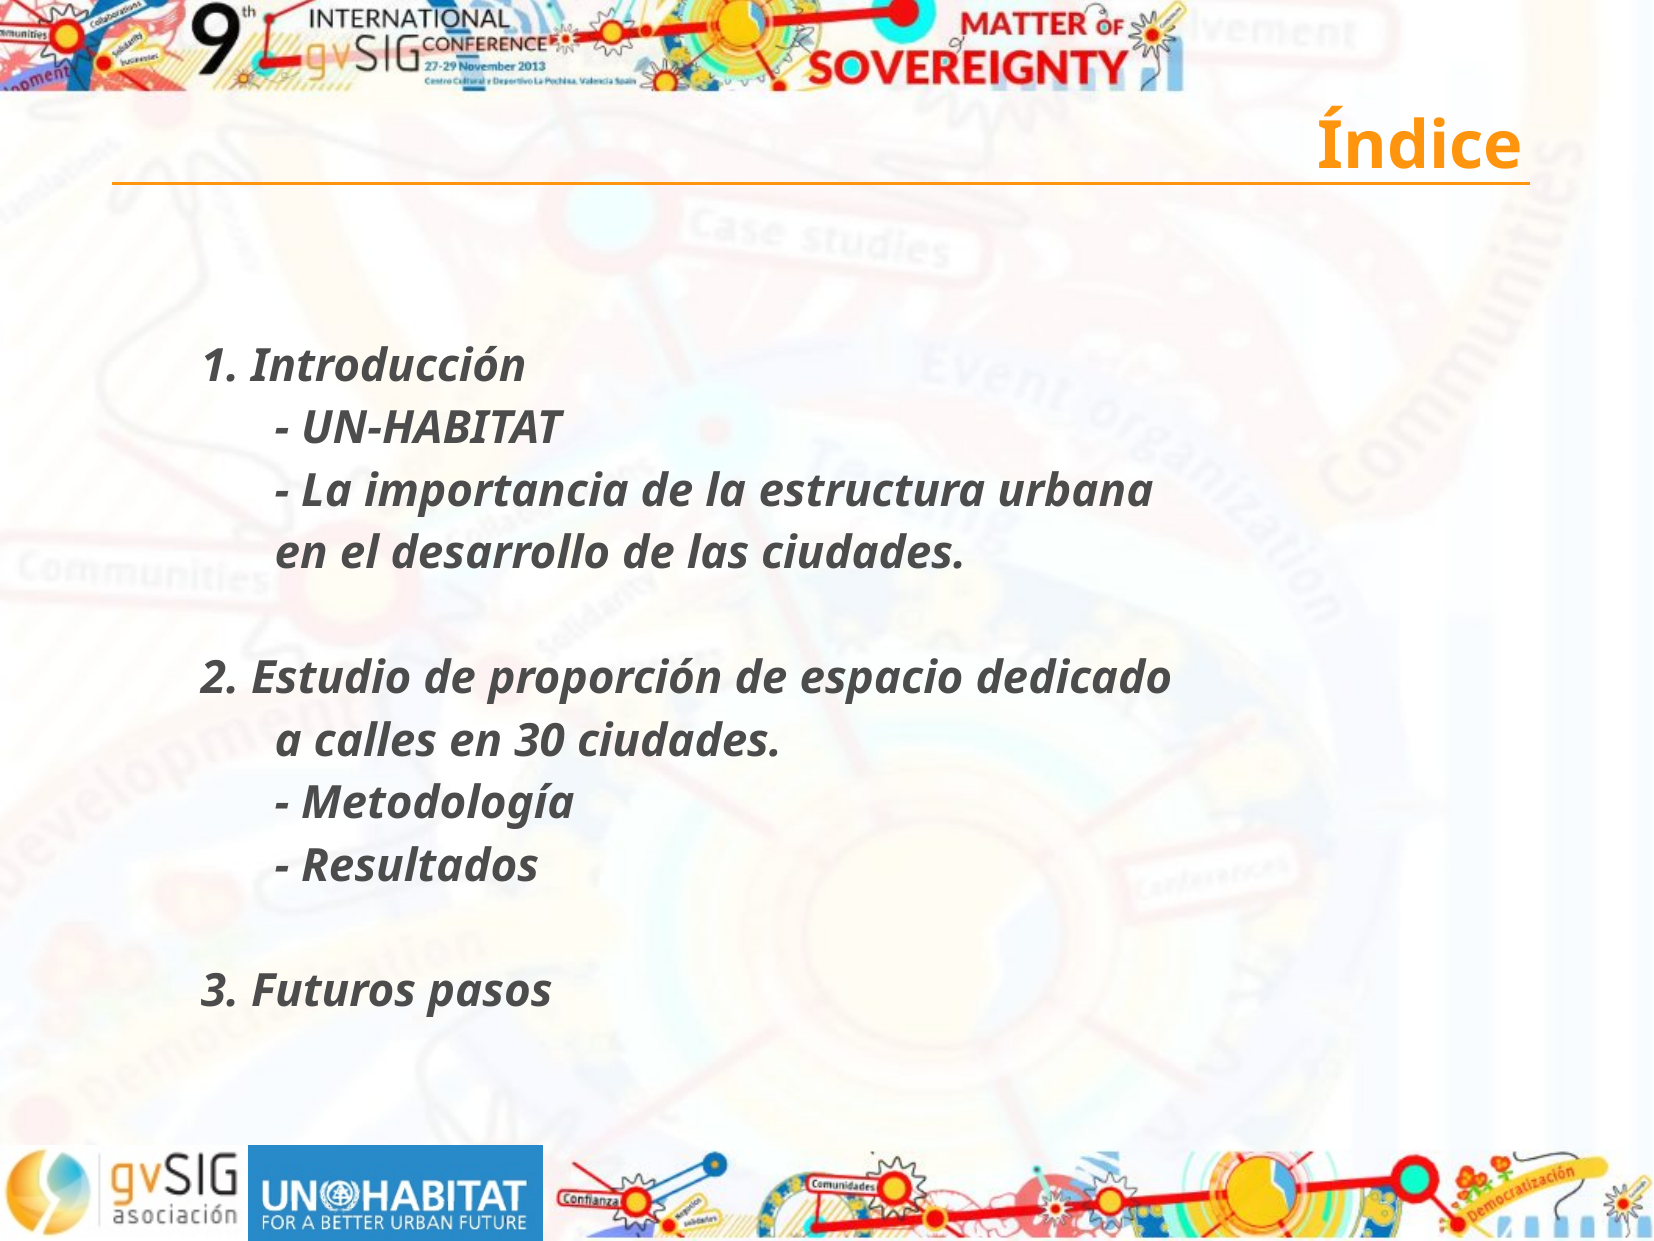

# Índice
1. Introducción
	- UN-HABITAT
	- La importancia de la estructura urbana
	en el desarrollo de las ciudades.
2. Estudio de proporción de espacio dedicado
	a calles en 30 ciudades.
	- Metodología
	- Resultados
3. Futuros pasos